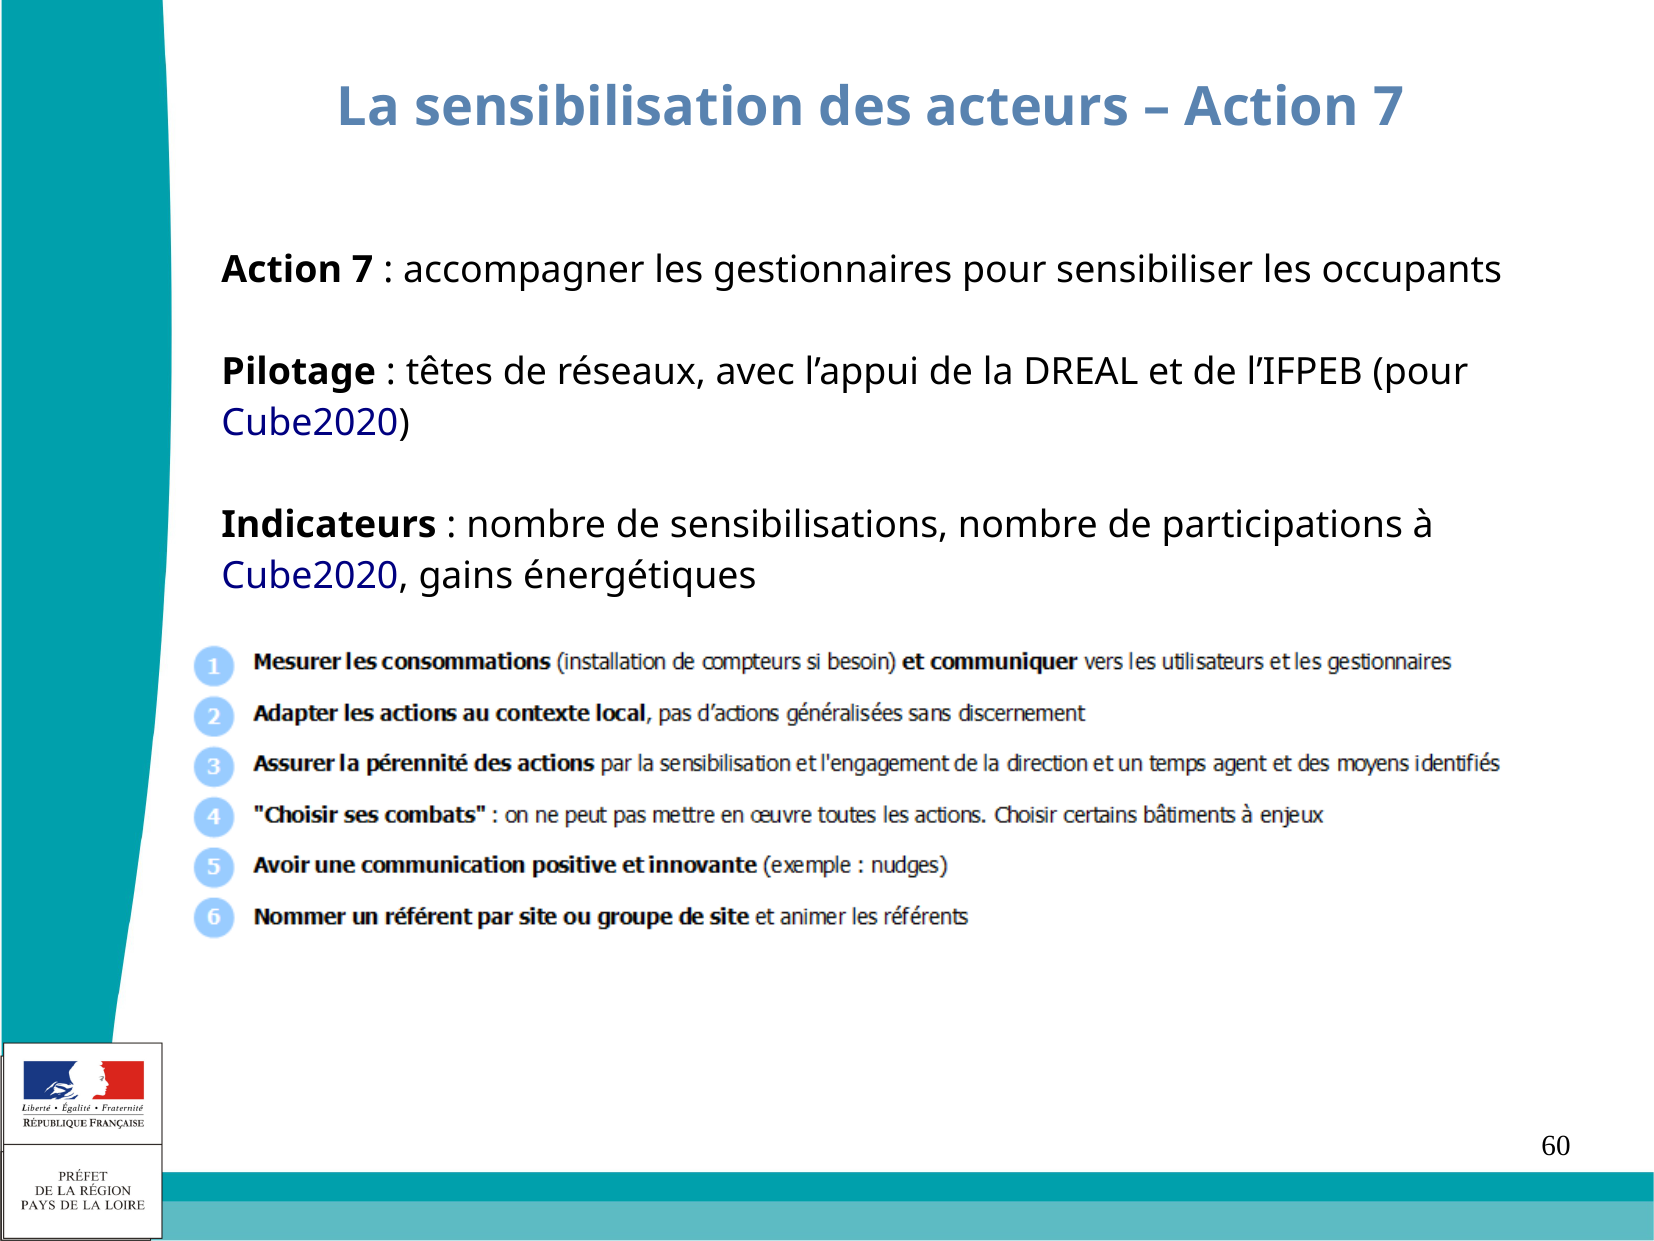

La sensibilisation des acteurs – Action 7
Action 7 : accompagner les gestionnaires pour sensibiliser les occupants
Pilotage : têtes de réseaux, avec l’appui de la DREAL et de l’IFPEB (pour Cube2020)
Indicateurs : nombre de sensibilisations, nombre de participations à Cube2020, gains énergétiques
Actions : sensibilisation des gestionnaires par les têtes de réseaux
Pistes d’actions issues de la CRIP élargie de fin 2018 :
60